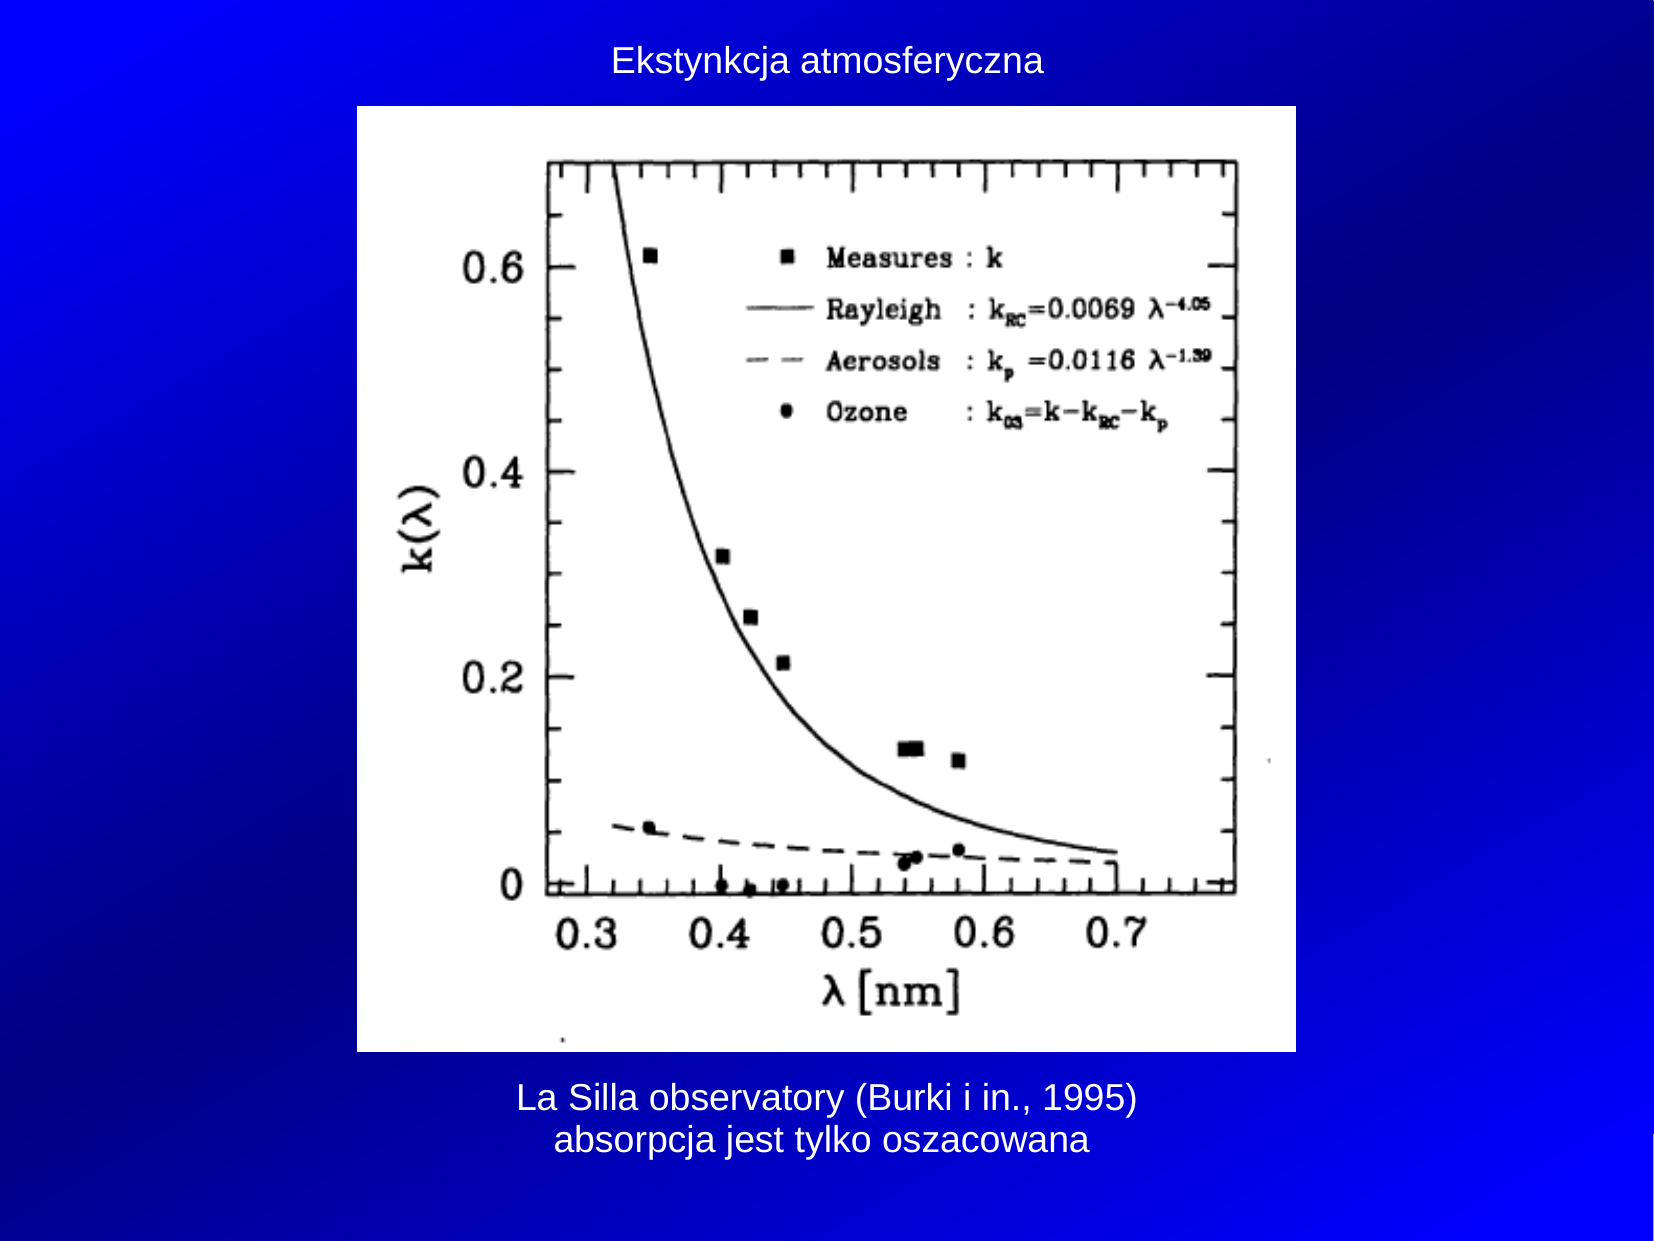

Ekstynkcja atmosferyczna
La Silla observatory (Burki i in., 1995)
absorpcja jest tylko oszacowana